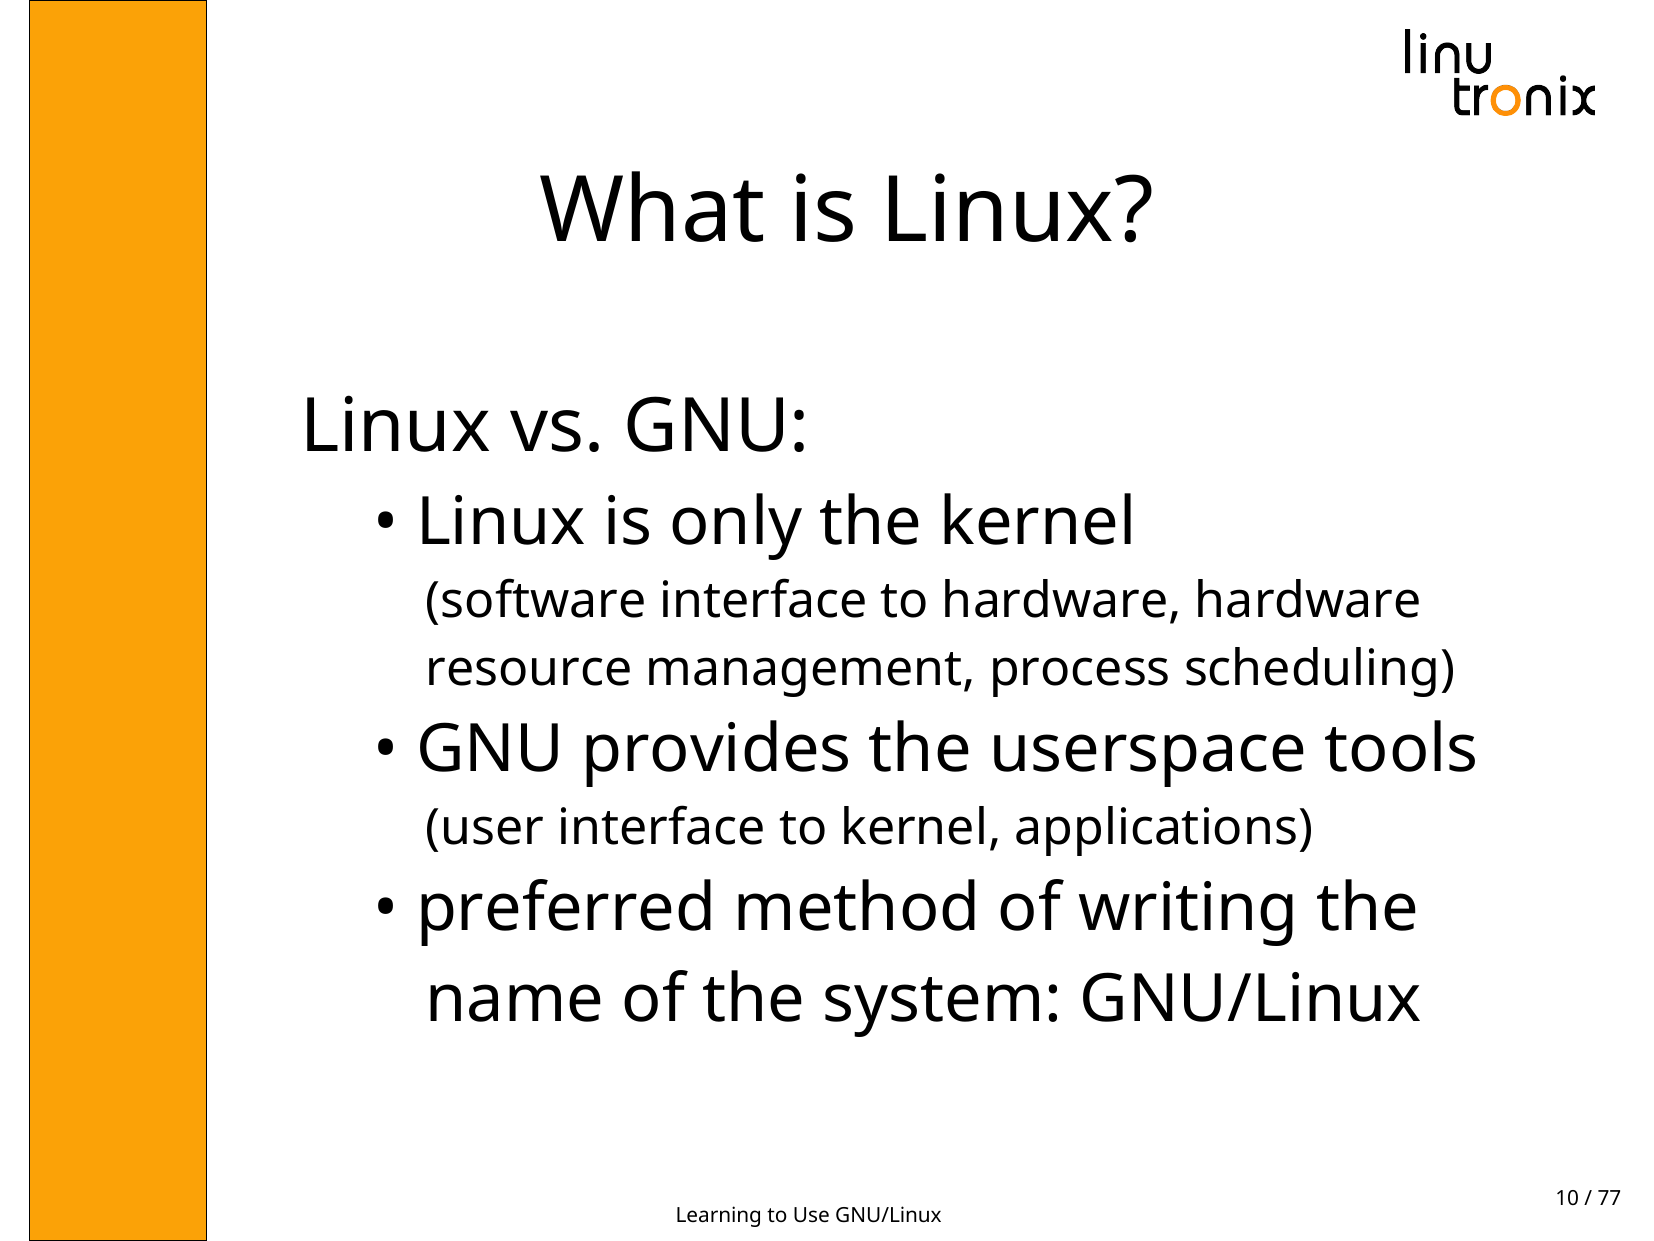

What is Linux?
Linux vs. GNU:
	• Linux is only the kernel
	 (software interface to hardware, hardware
	 resource management, process scheduling)
	• GNU provides the userspace tools
	 (user interface to kernel, applications)
	• preferred method of writing the
	 name of the system: GNU/Linux
10
Firmenvorstellung Linutronix V3.3